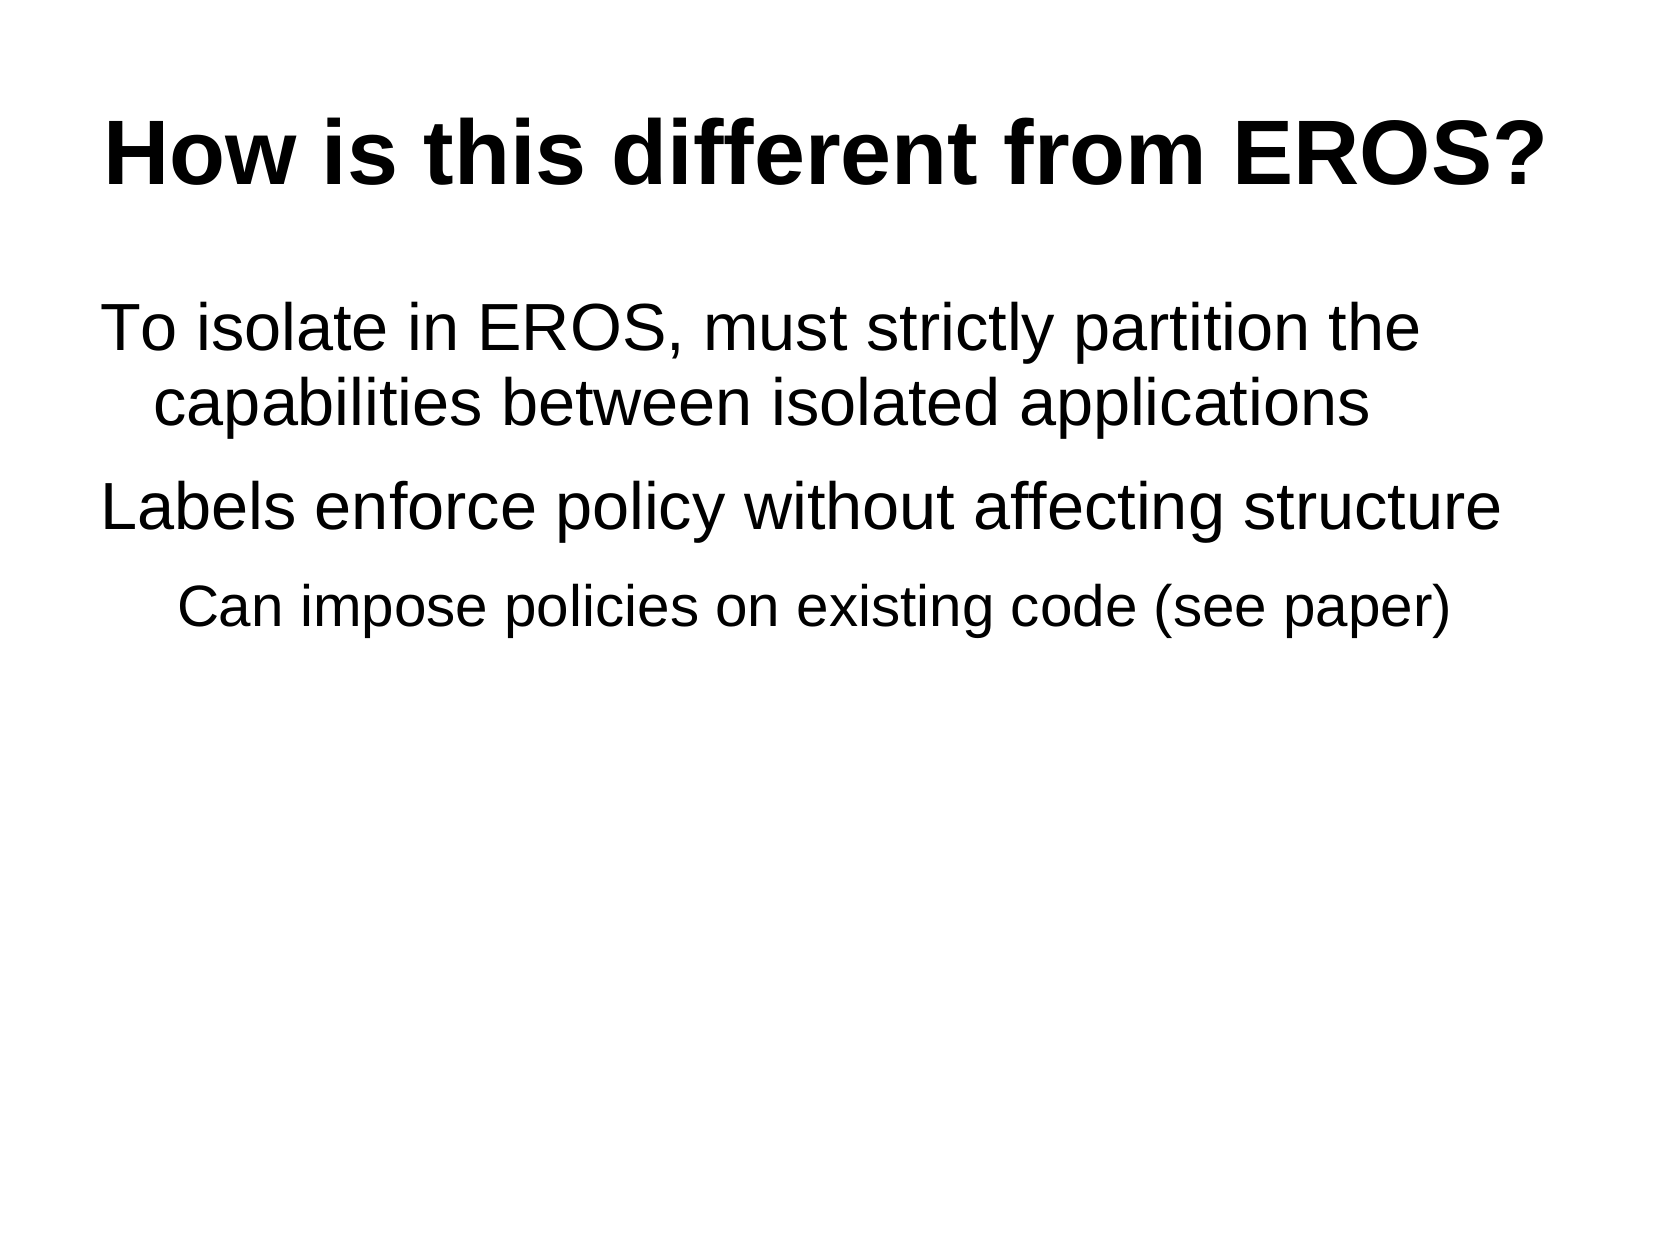

# How is this different from EROS?
To isolate in EROS, must strictly partition the capabilities between isolated applications
Labels enforce policy without affecting structure
Can impose policies on existing code (see paper)